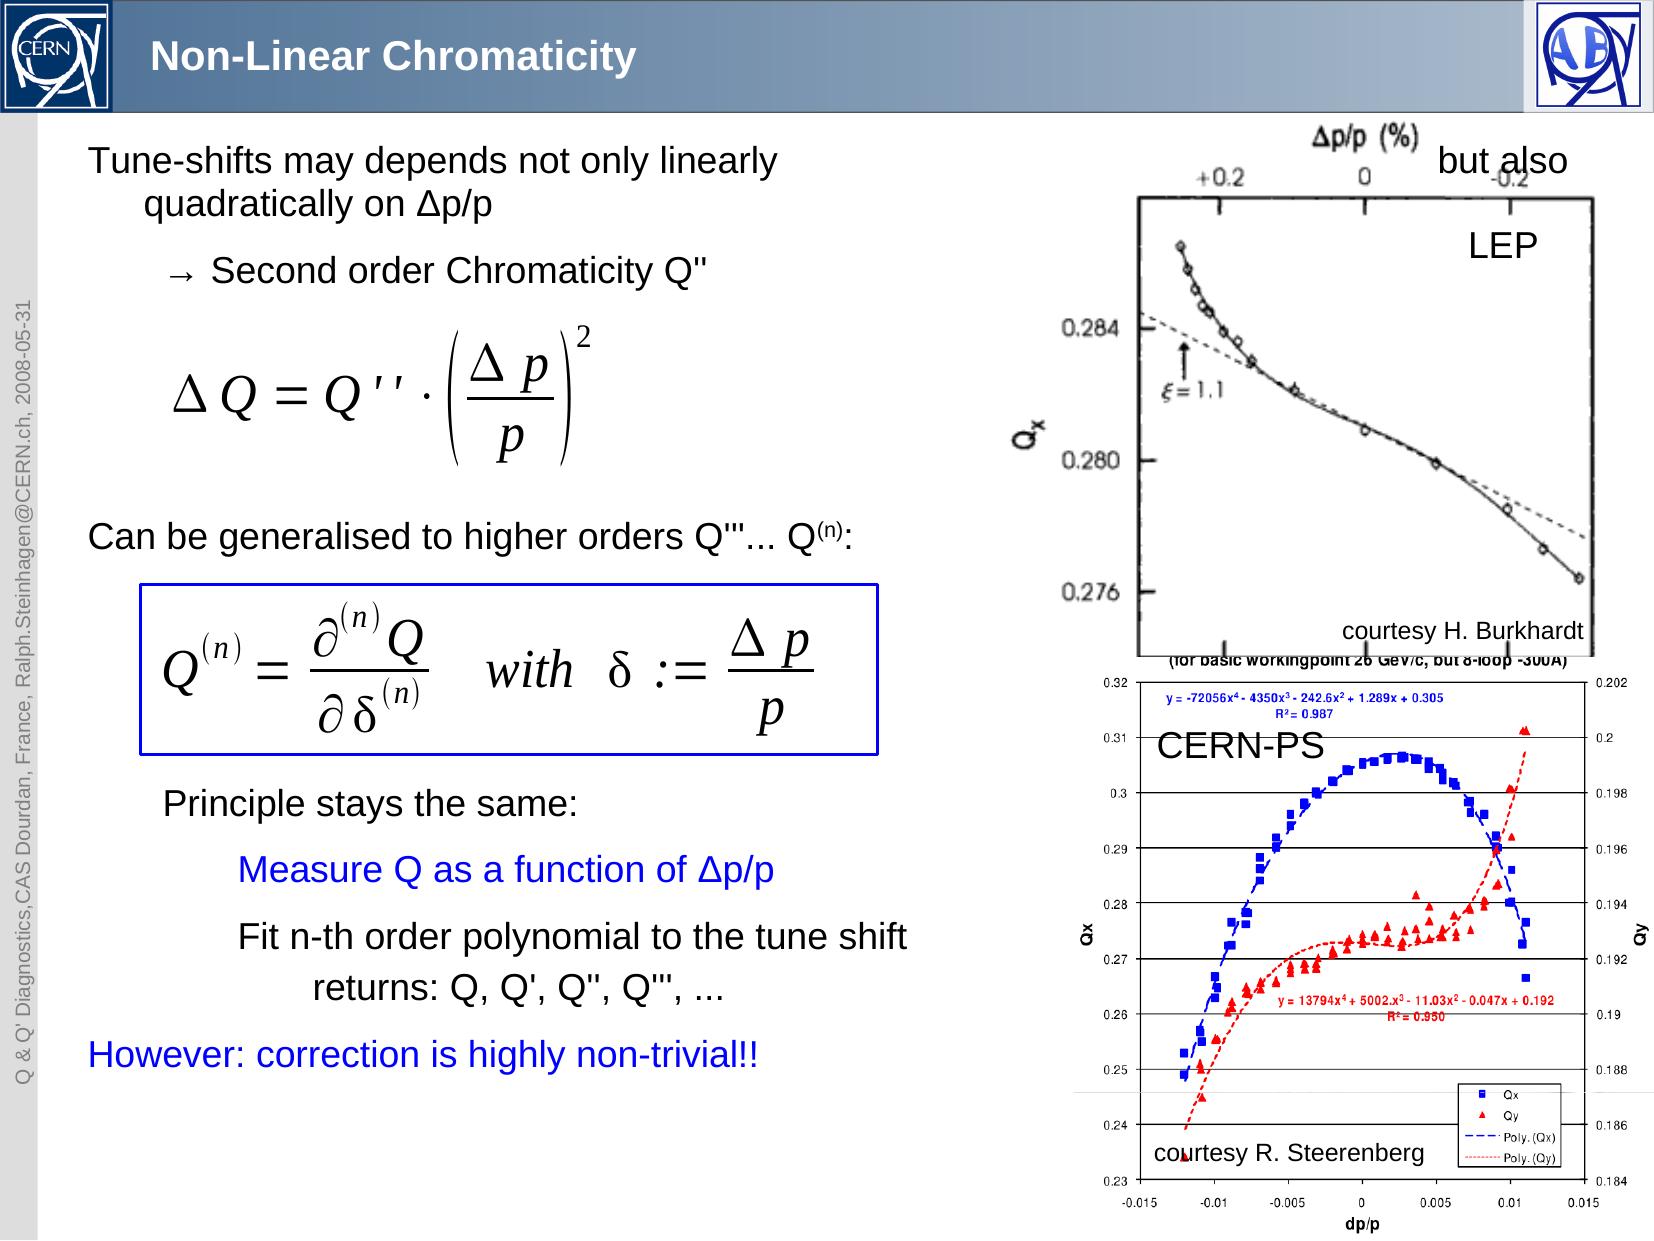

# Non-Linear Chromaticity
LEP
courtesy H. Burkhardt
Tune-shifts may depends not only linearly 					but also quadratically on Δp/p
→ Second order Chromaticity Q''
Can be generalised to higher orders Q'''... Q(n):
Principle stays the same:
Measure Q as a function of Δp/p
Fit n-th order polynomial to the tune shift
returns: Q, Q', Q'', Q''', ...
However: correction is highly non-trivial!!
CERN-PS
courtesy R. Steerenberg